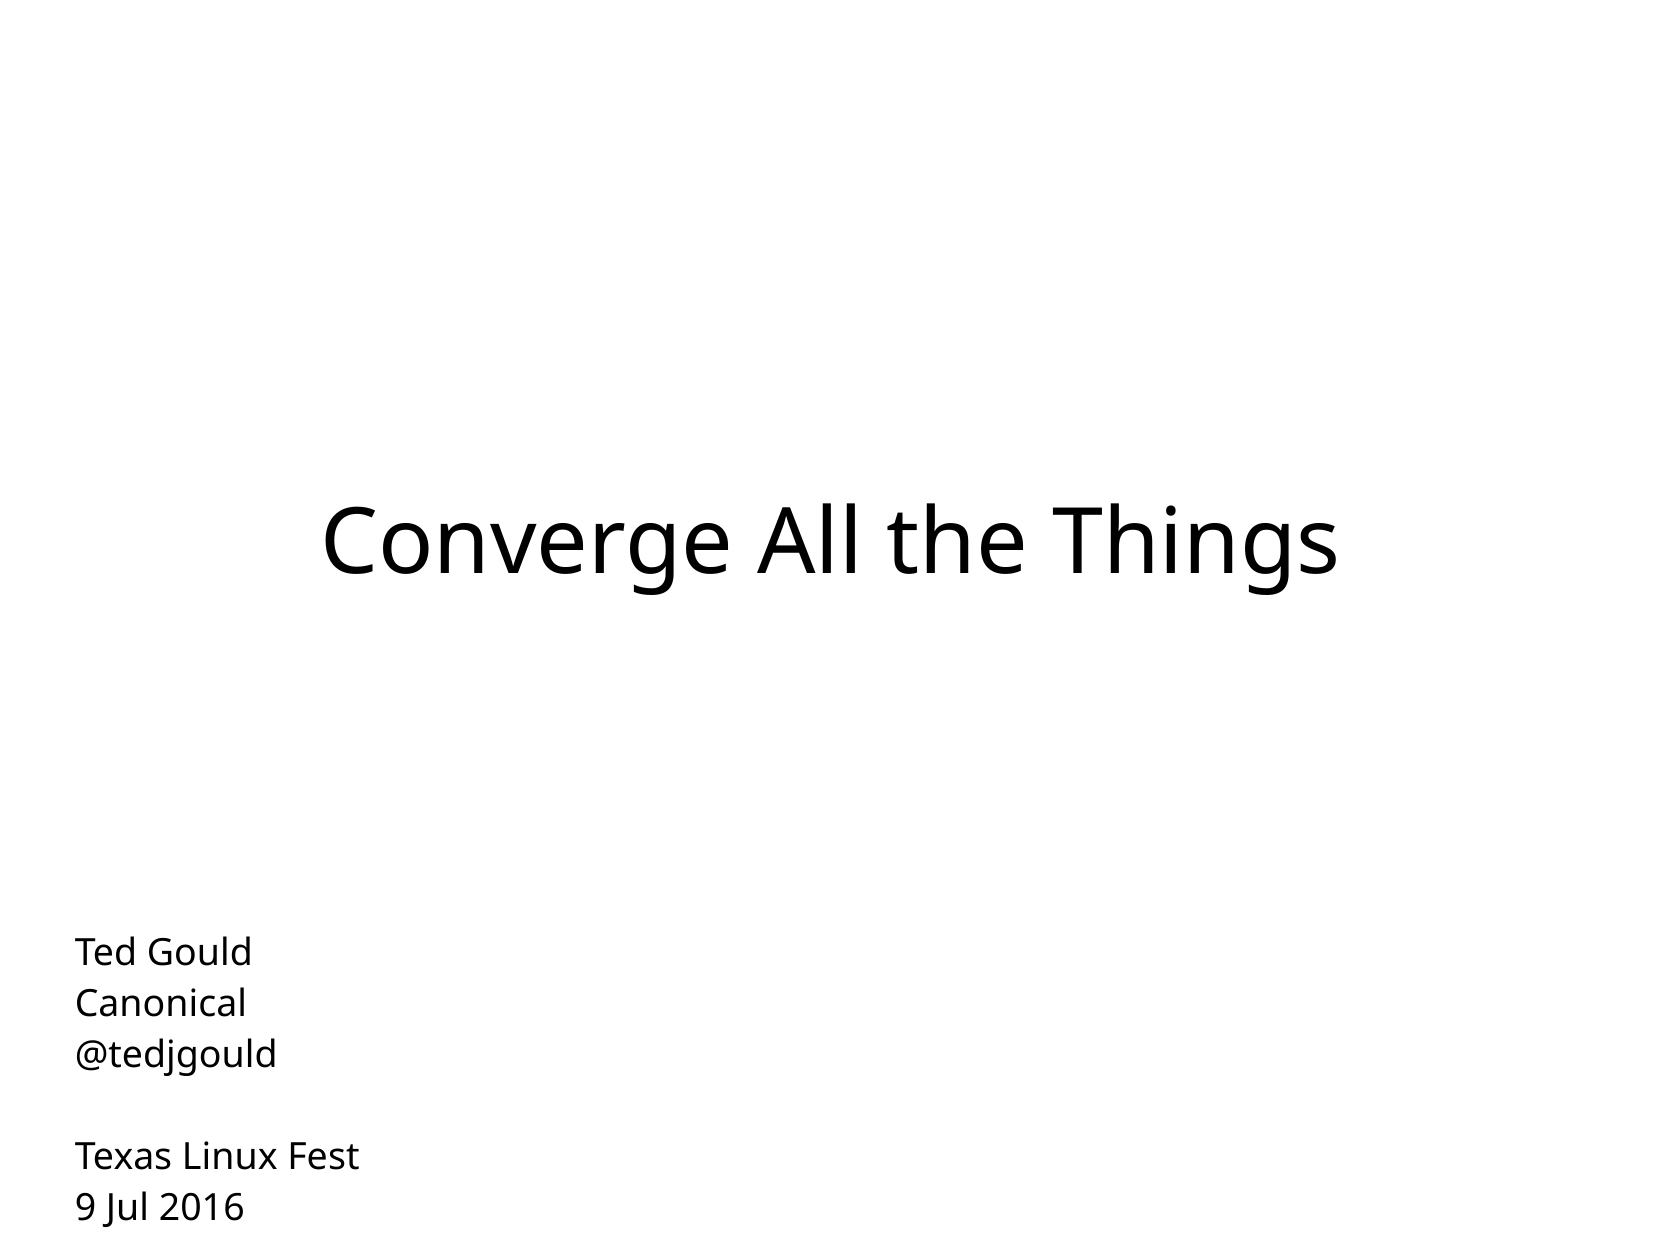

# Converge All the Things
Ted Gould
Canonical
@tedjgould
Texas Linux Fest
9 Jul 2016